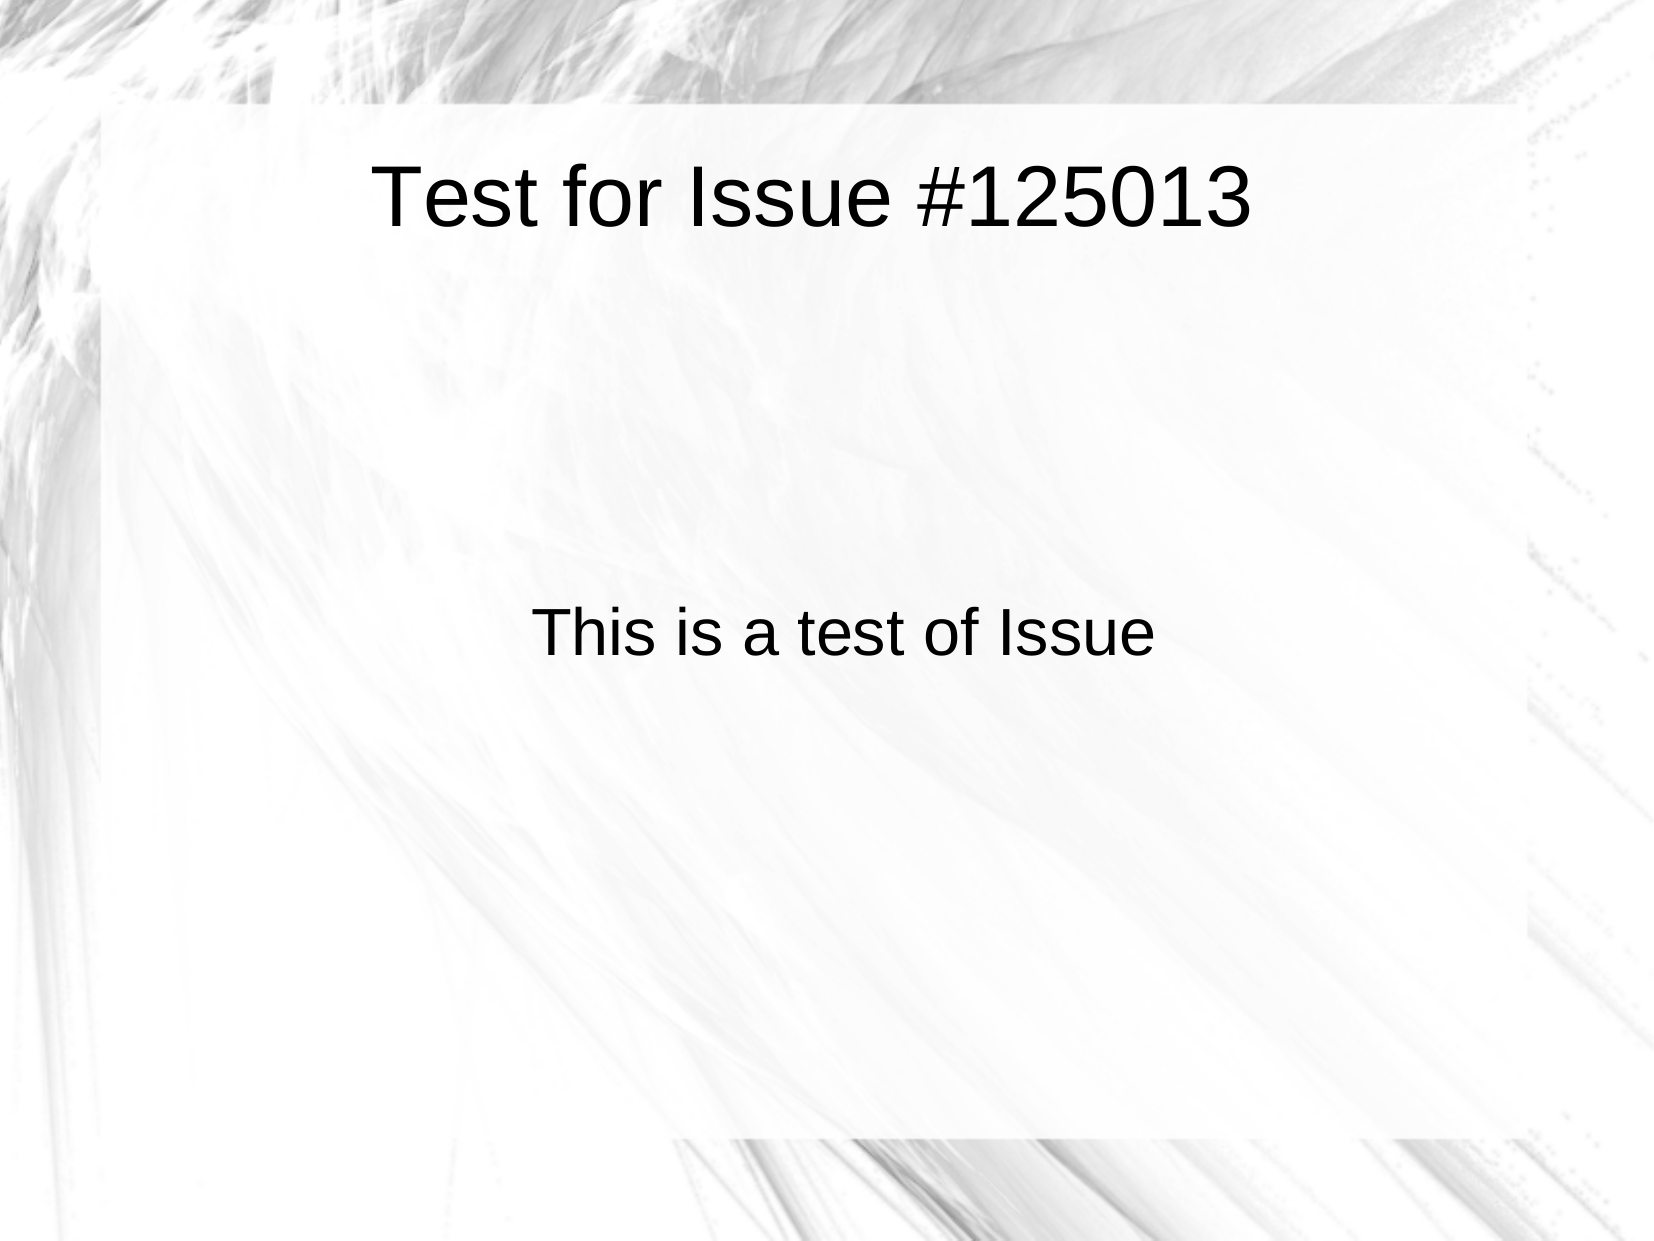

# Test for Issue #125013
This is a test of Issue